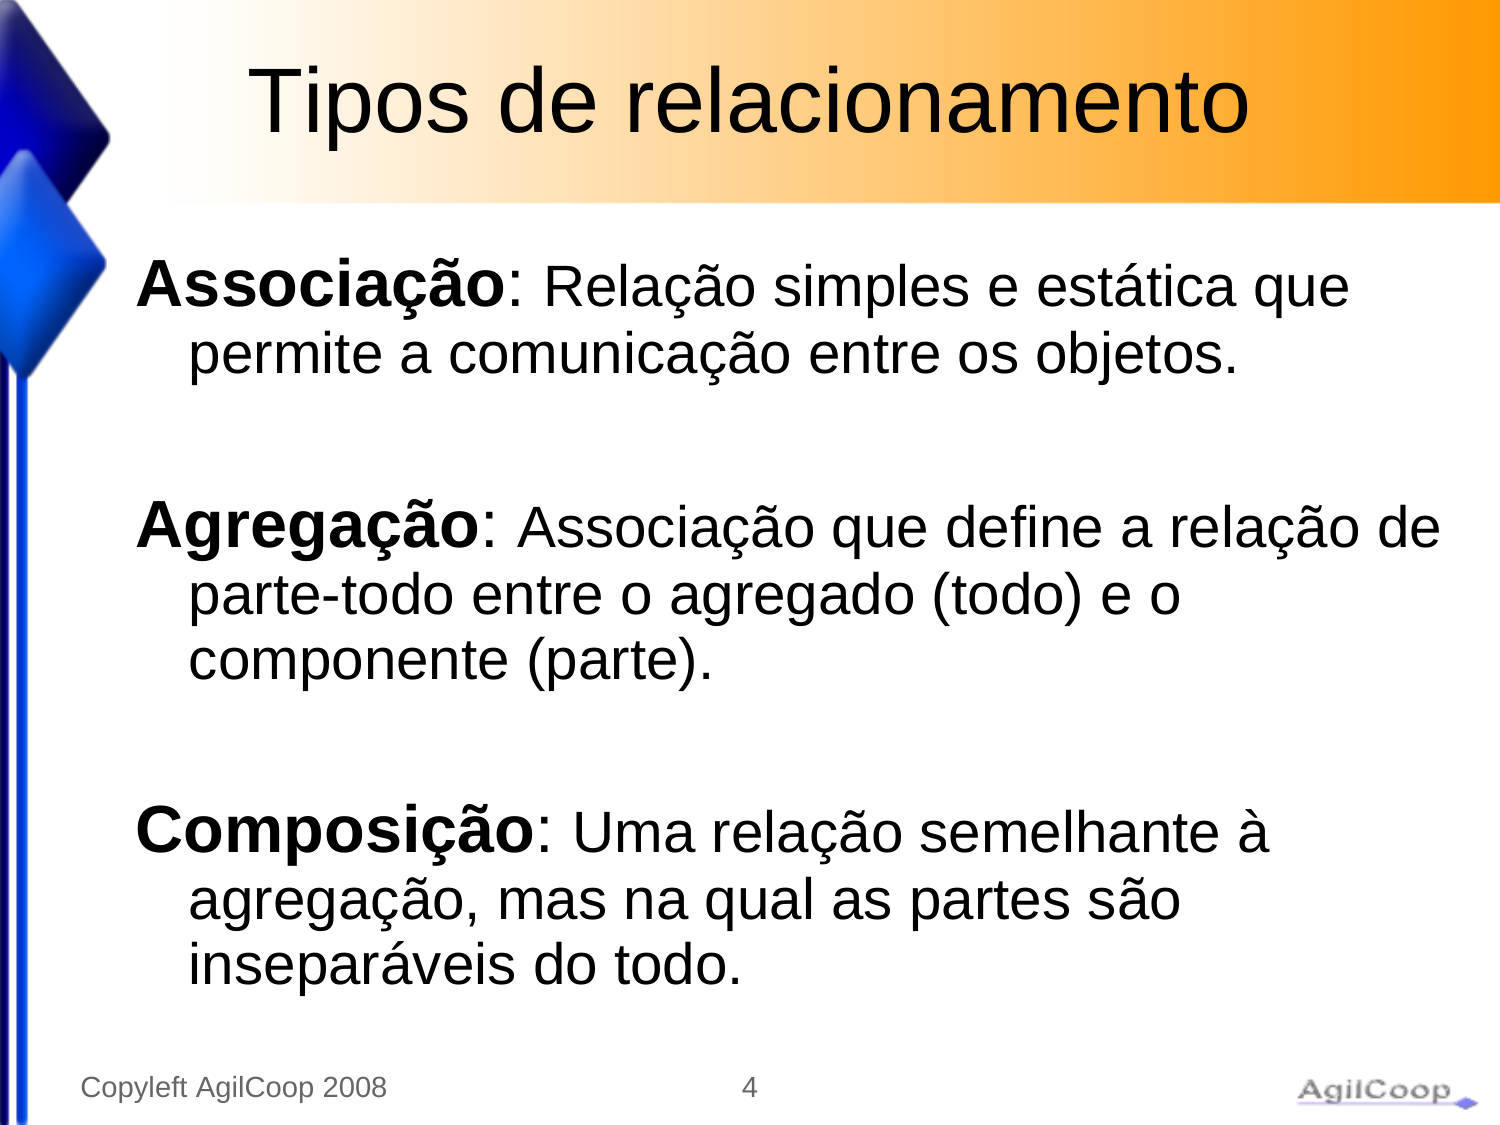

# Tipos de relacionamento
Associação: Relação simples e estática que permite a comunicação entre os objetos.
Agregação: Associação que define a relação de parte-todo entre o agregado (todo) e o componente (parte).
Composição: Uma relação semelhante à agregação, mas na qual as partes são inseparáveis do todo.
Copyleft AgilCoop 2008
4